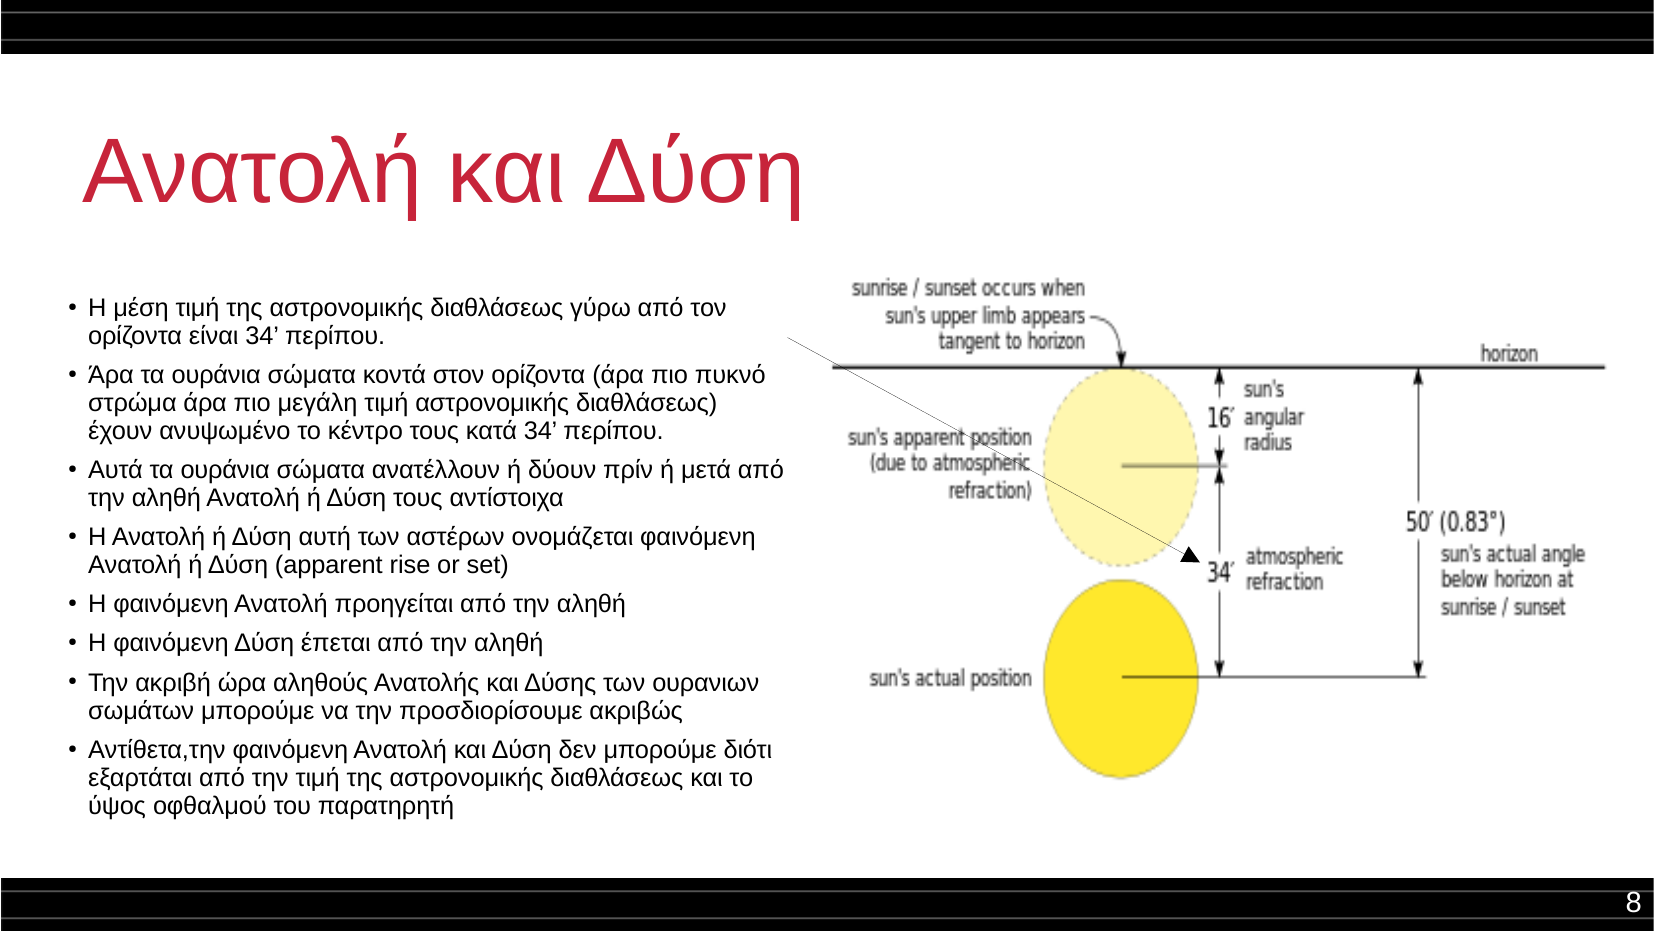

# Ανατολή και Δύση
νός
Η μέση τιμή της αστρονομικής διαθλάσεως γύρω από τον ορίζοντα είναι 34’ περίπου.
Άρα τα ουράνια σώματα κοντά στον ορίζοντα (άρα πιο πυκνό στρώμα άρα πιο μεγάλη τιμή αστρονομικής διαθλάσεως) έχουν ανυψωμένο το κέντρο τους κατά 34’ περίπου.
Αυτά τα ουράνια σώματα ανατέλλουν ή δύουν πρίν ή μετά από την αληθή Ανατολή ή Δύση τους αντίστοιχα
Η Ανατολή ή Δύση αυτή των αστέρων ονομάζεται φαινόμενη Ανατολή ή Δύση (apparent rise or set)
Η φαινόμενη Ανατολή προηγείται από την αληθή
Η φαινόμενη Δύση έπεται από την αληθή
Την ακριβή ώρα αληθούς Ανατολής και Δύσης των ουρανιων σωμάτων μπορούμε να την προσδιορίσουμε ακριβώς
Αντίθετα,την φαινόμενη Ανατολή και Δύση δεν μπορούμε διότι εξαρτάται από την τιμή της αστρονομικής διαθλάσεως και το ύψος οφθαλμού του παρατηρητή